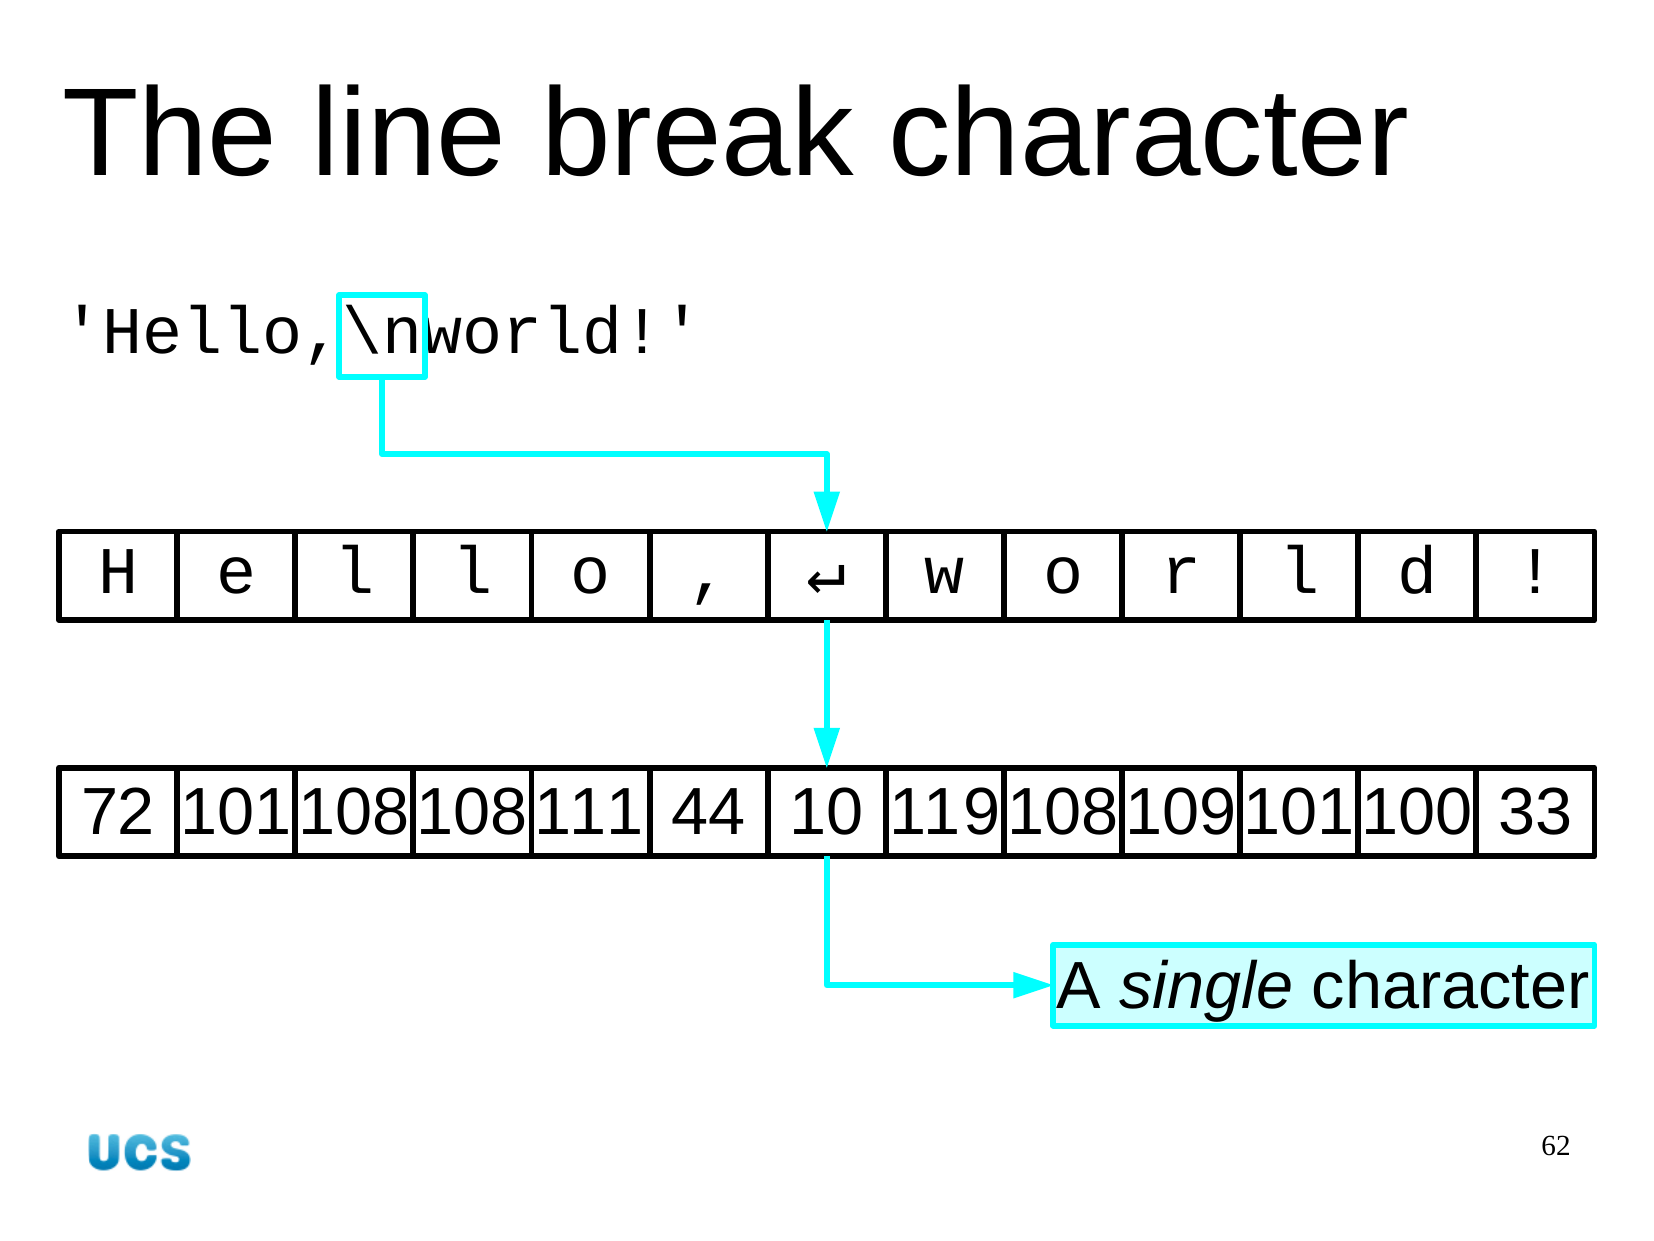

The line break character
'Hello,
\n
world!'
H
e
l
l
o
,
↵
w
o
r
l
d
!
72
101
108
108
111
44
10
119
108
109
101
100
33
A single character
62